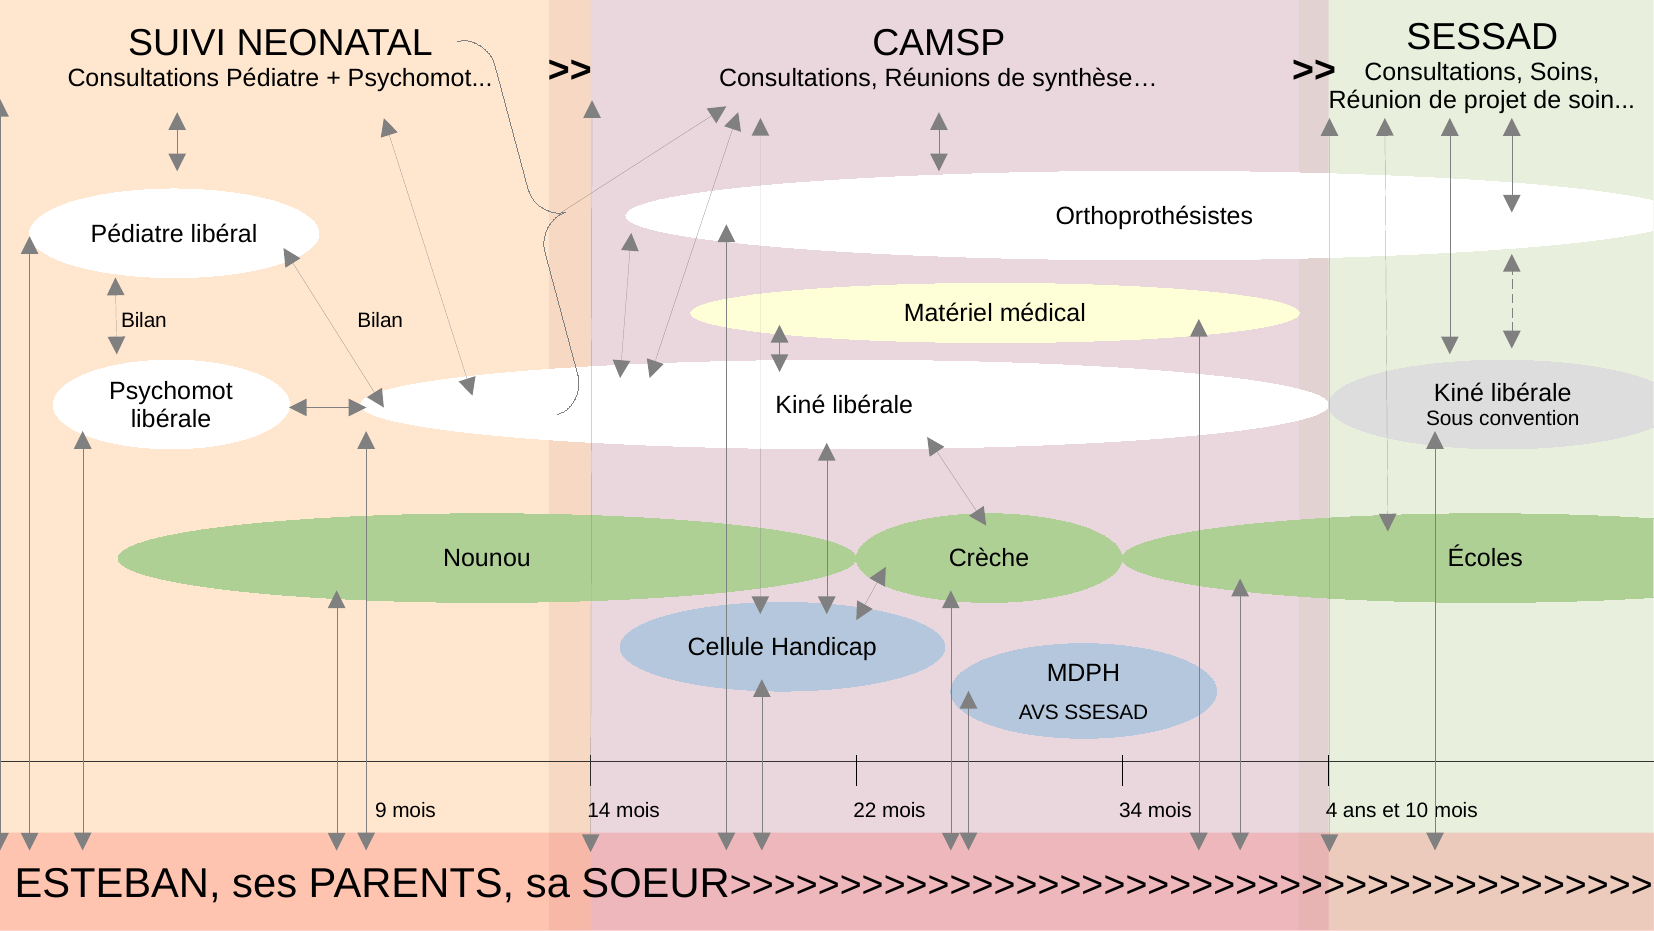

SESSAD
Consultations, Soins, Réunion de projet de soin...
SUIVI NEONATAL
Consultations Pédiatre + Psychomot...
CAMSP
Consultations, Réunions de synthèse…
>>
>>
Orthoprothésistes
Pédiatre libéral
Matériel médical
Bilan
Bilan
Psychomot
libérale
Kiné libérale
Kiné libérale
Sous convention
Nounou
Crèche
Écoles
Cellule Handicap
MDPH
AVS SSESAD
14 mois
9 mois
22 mois
34 mois
4 ans et 10 mois
ESTEBAN, ses PARENTS, sa SOEUR>>>>>>>>>>>>>>>>>>>>>>>>>>>>>>>>>>>>>>>>>>>>